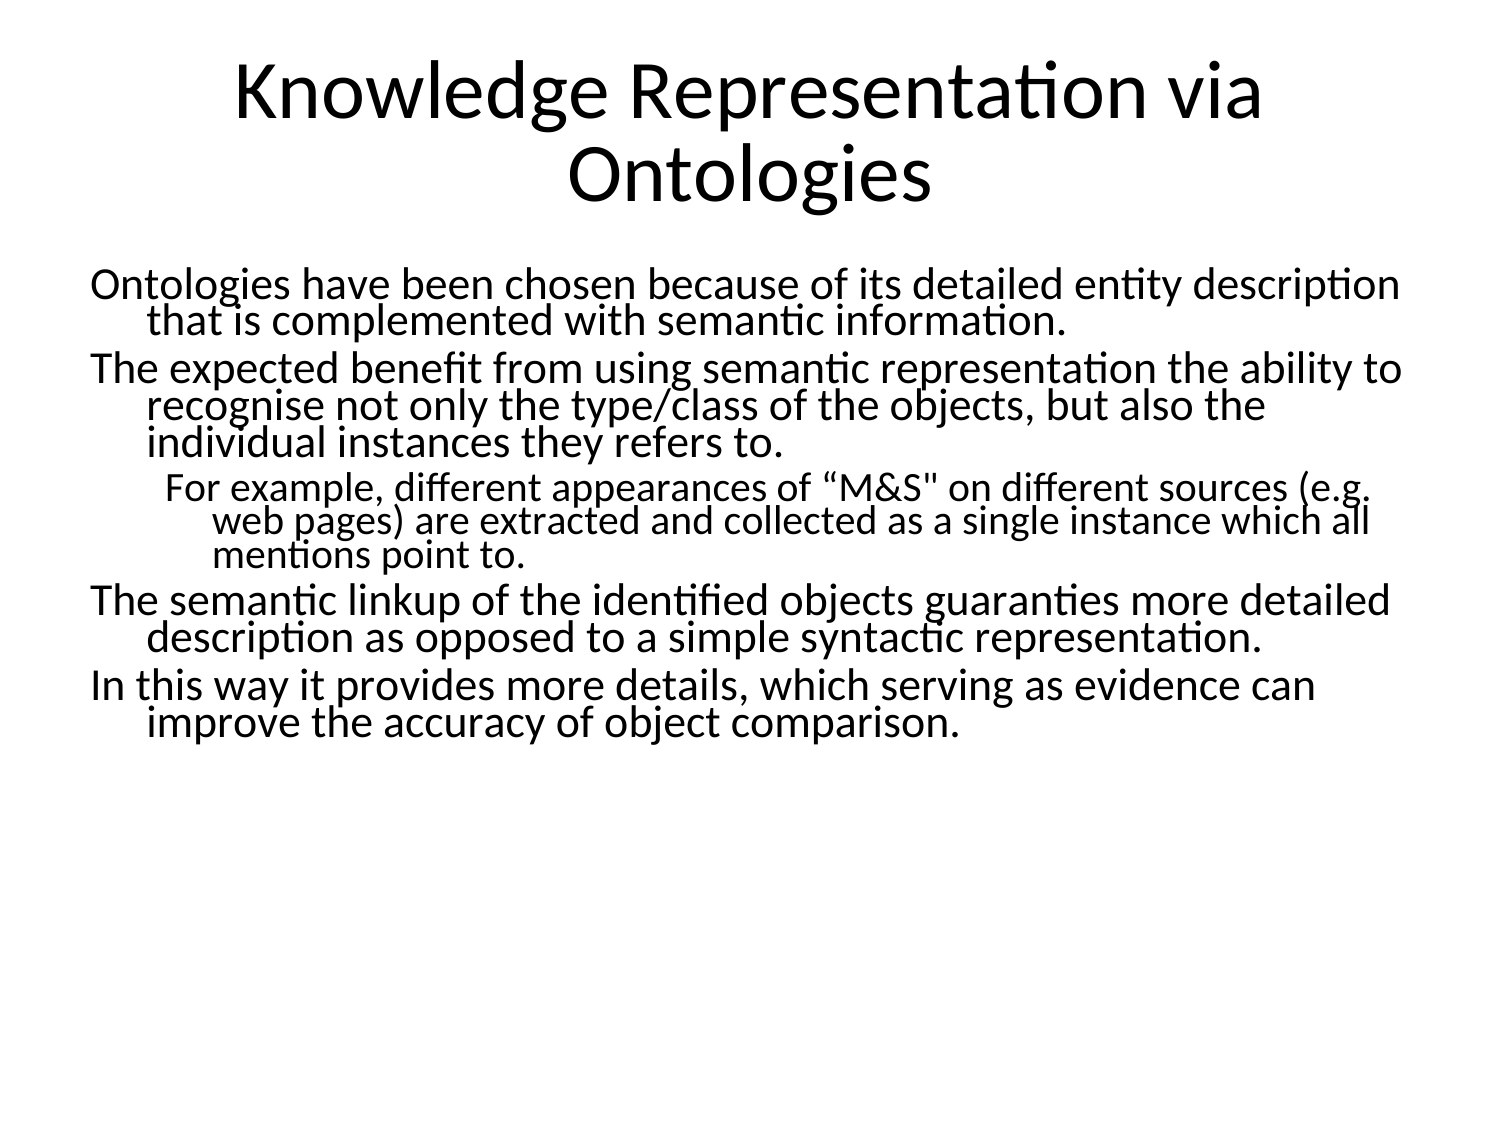

# Knowledge Representation via Ontologies
Ontologies have been chosen because of its detailed entity description that is complemented with semantic information.
The expected benefit from using semantic representation the ability to recognise not only the type/class of the objects, but also the individual instances they refers to.
For example, different appearances of “M&S" on different sources (e.g. web pages) are extracted and collected as a single instance which all mentions point to.
The semantic linkup of the identified objects guaranties more detailed description as opposed to a simple syntactic representation.
In this way it provides more details, which serving as evidence can improve the accuracy of object comparison.